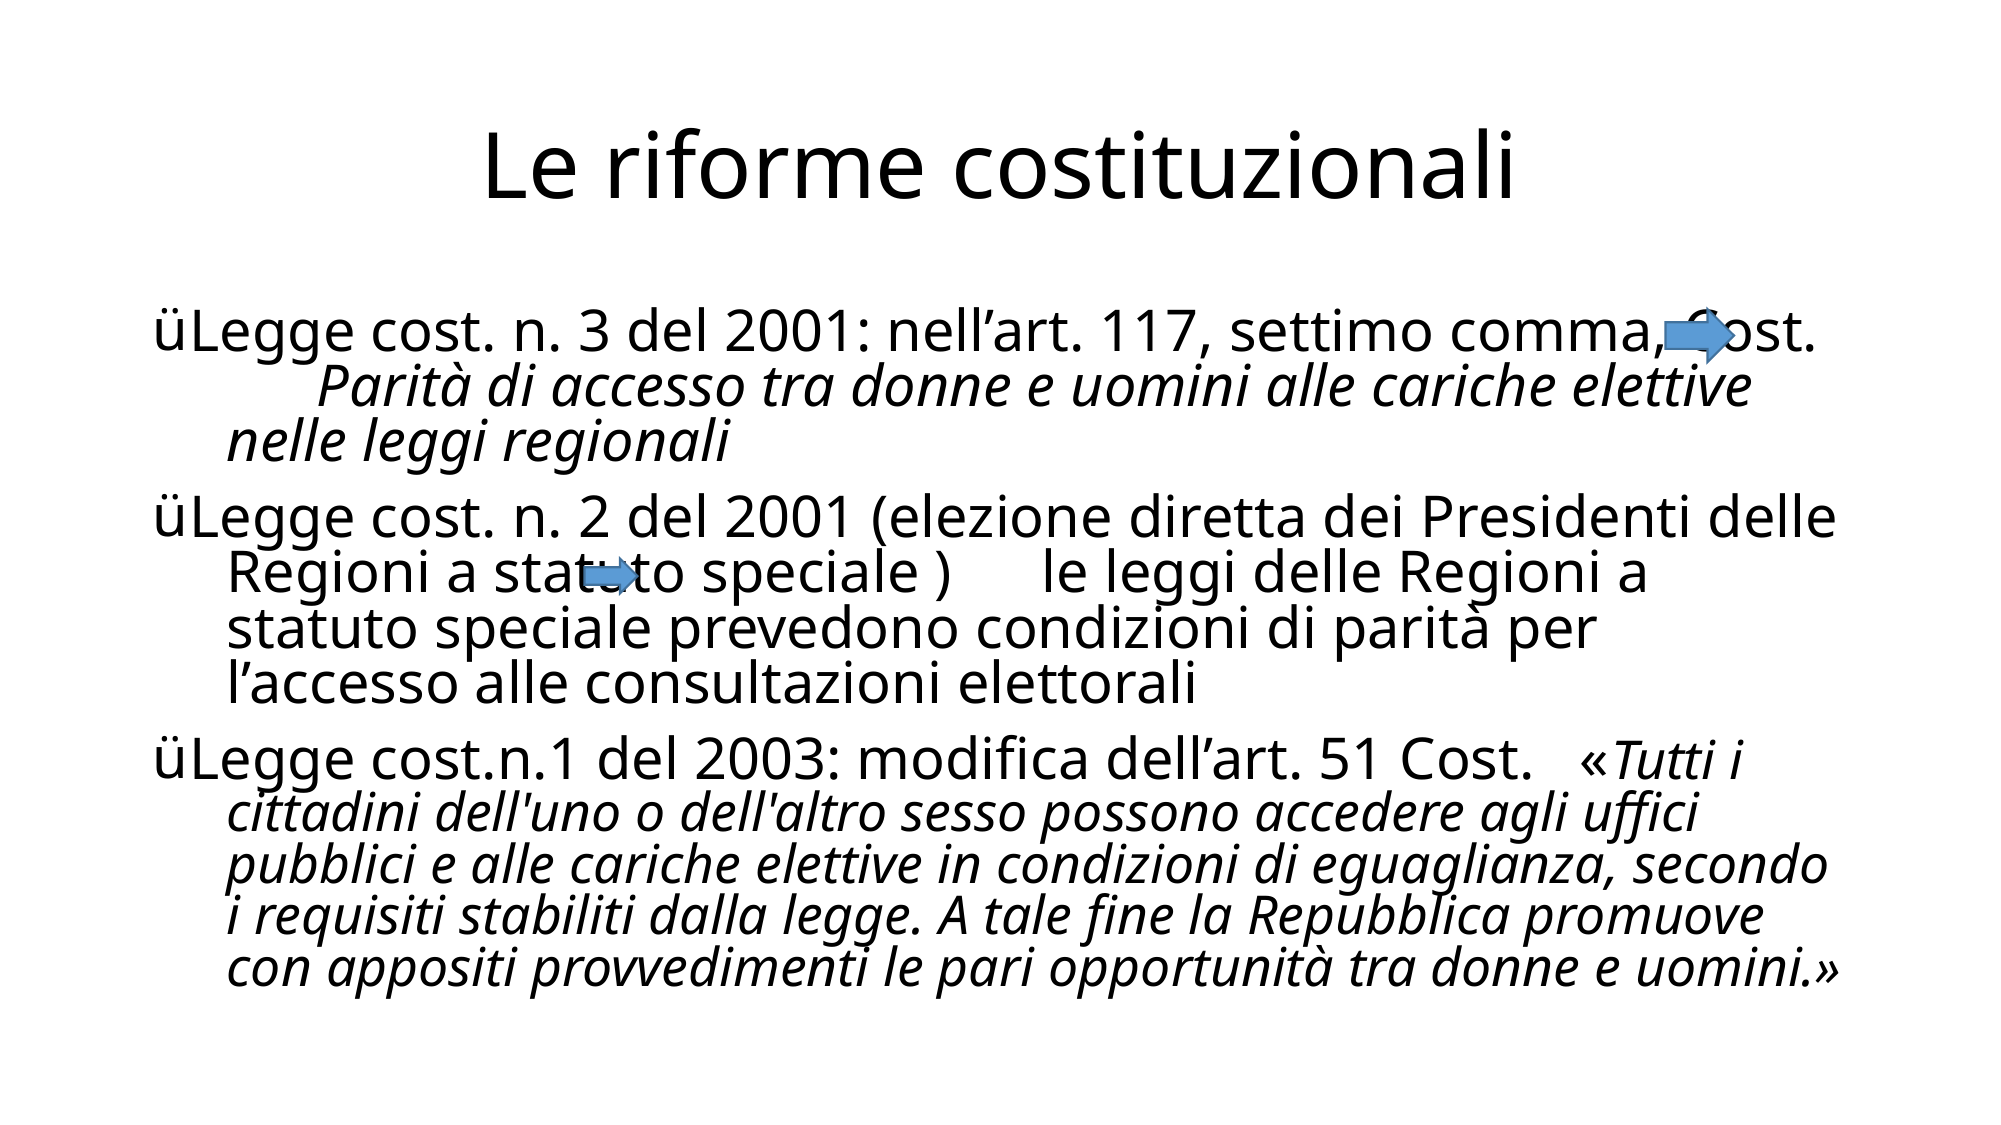

# Le riforme costituzionali
Legge cost. n. 3 del 2001: nell’art. 117, settimo comma, Cost. Parità di accesso tra donne e uomini alle cariche elettive nelle leggi regionali
Legge cost. n. 2 del 2001 (elezione diretta dei Presidenti delle Regioni a statuto speciale ) le leggi delle Regioni a statuto speciale prevedono condizioni di parità per l’accesso alle consultazioni elettorali
Legge cost.n.1 del 2003: modifica dell’art. 51 Cost. «Tutti i cittadini dell'uno o dell'altro sesso possono accedere agli uffici pubblici e alle cariche elettive in condizioni di eguaglianza, secondo i requisiti stabiliti dalla legge. A tale fine la Repubblica promuove con appositi provvedimenti le pari opportunità tra donne e uomini.»